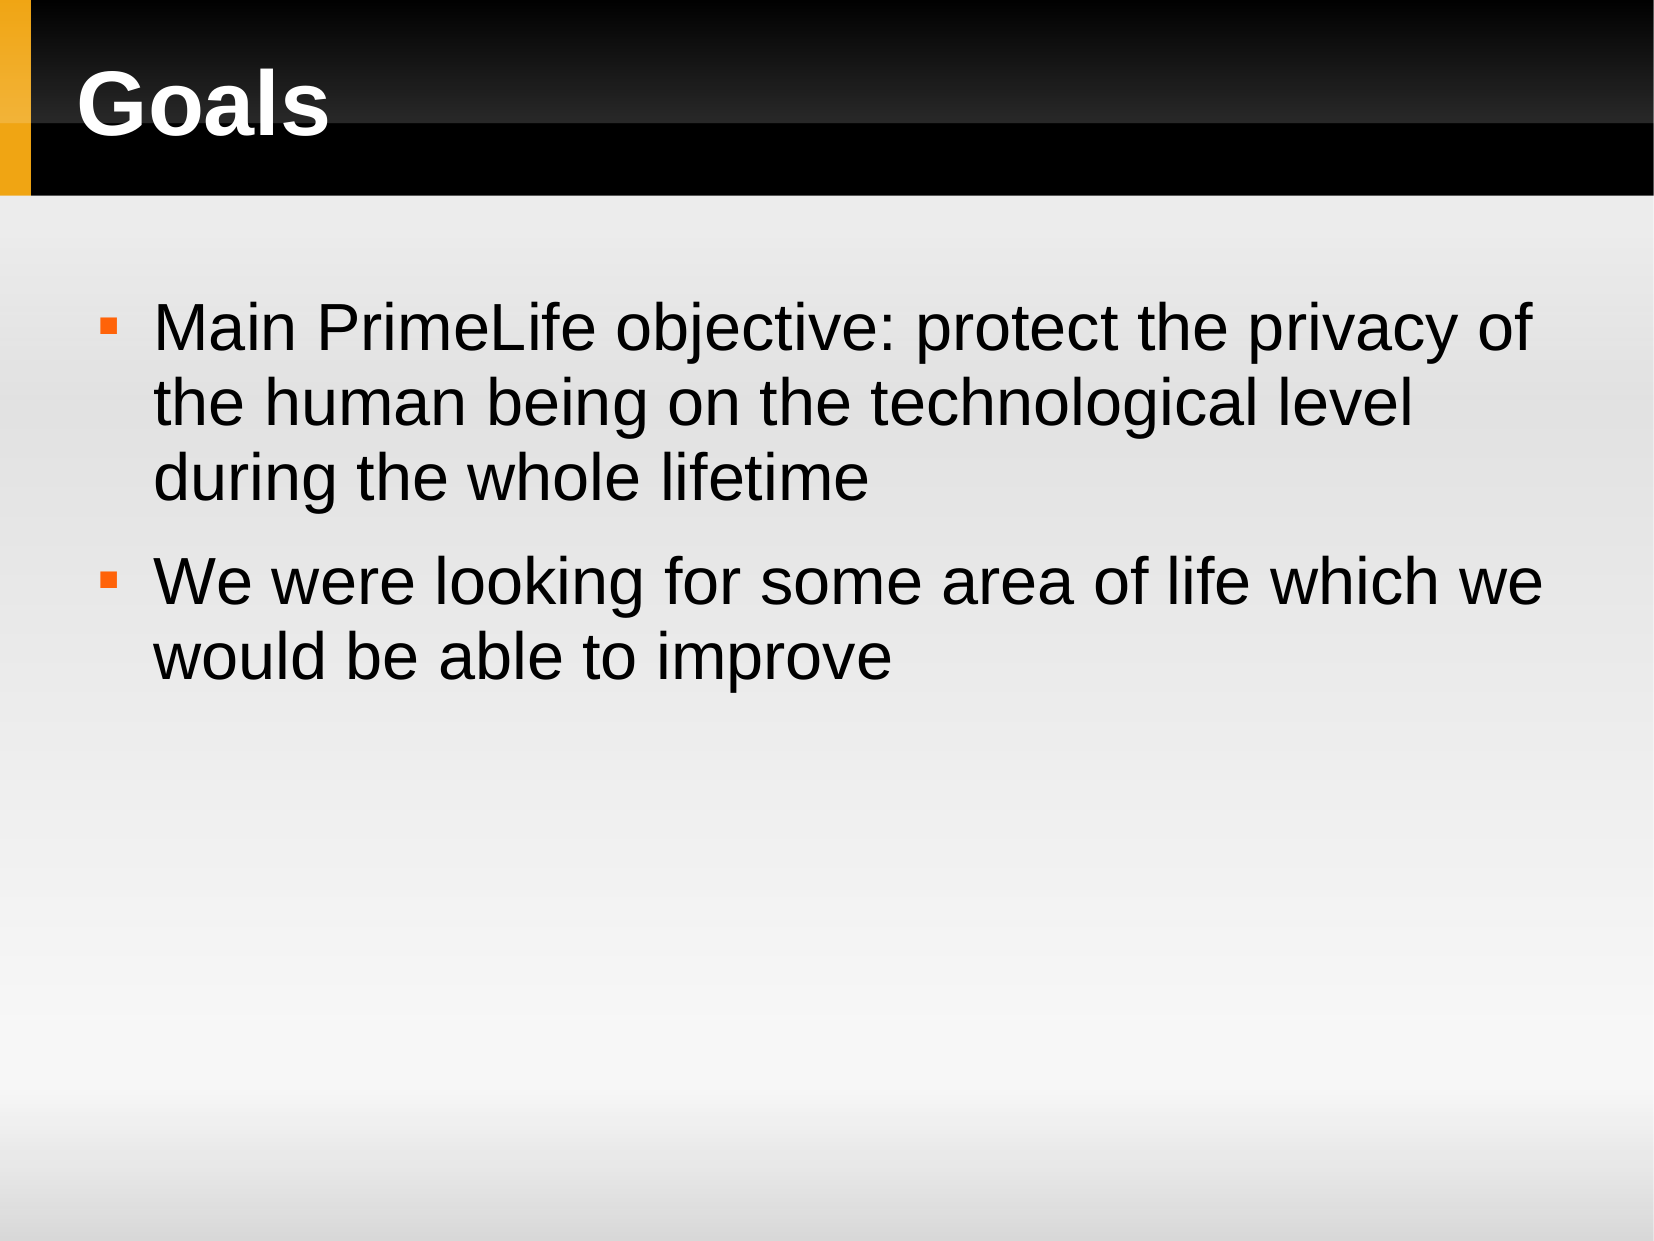

# Goals
Main PrimeLife objective: protect the privacy of the human being on the technological level during the whole lifetime
We were looking for some area of life which we would be able to improve